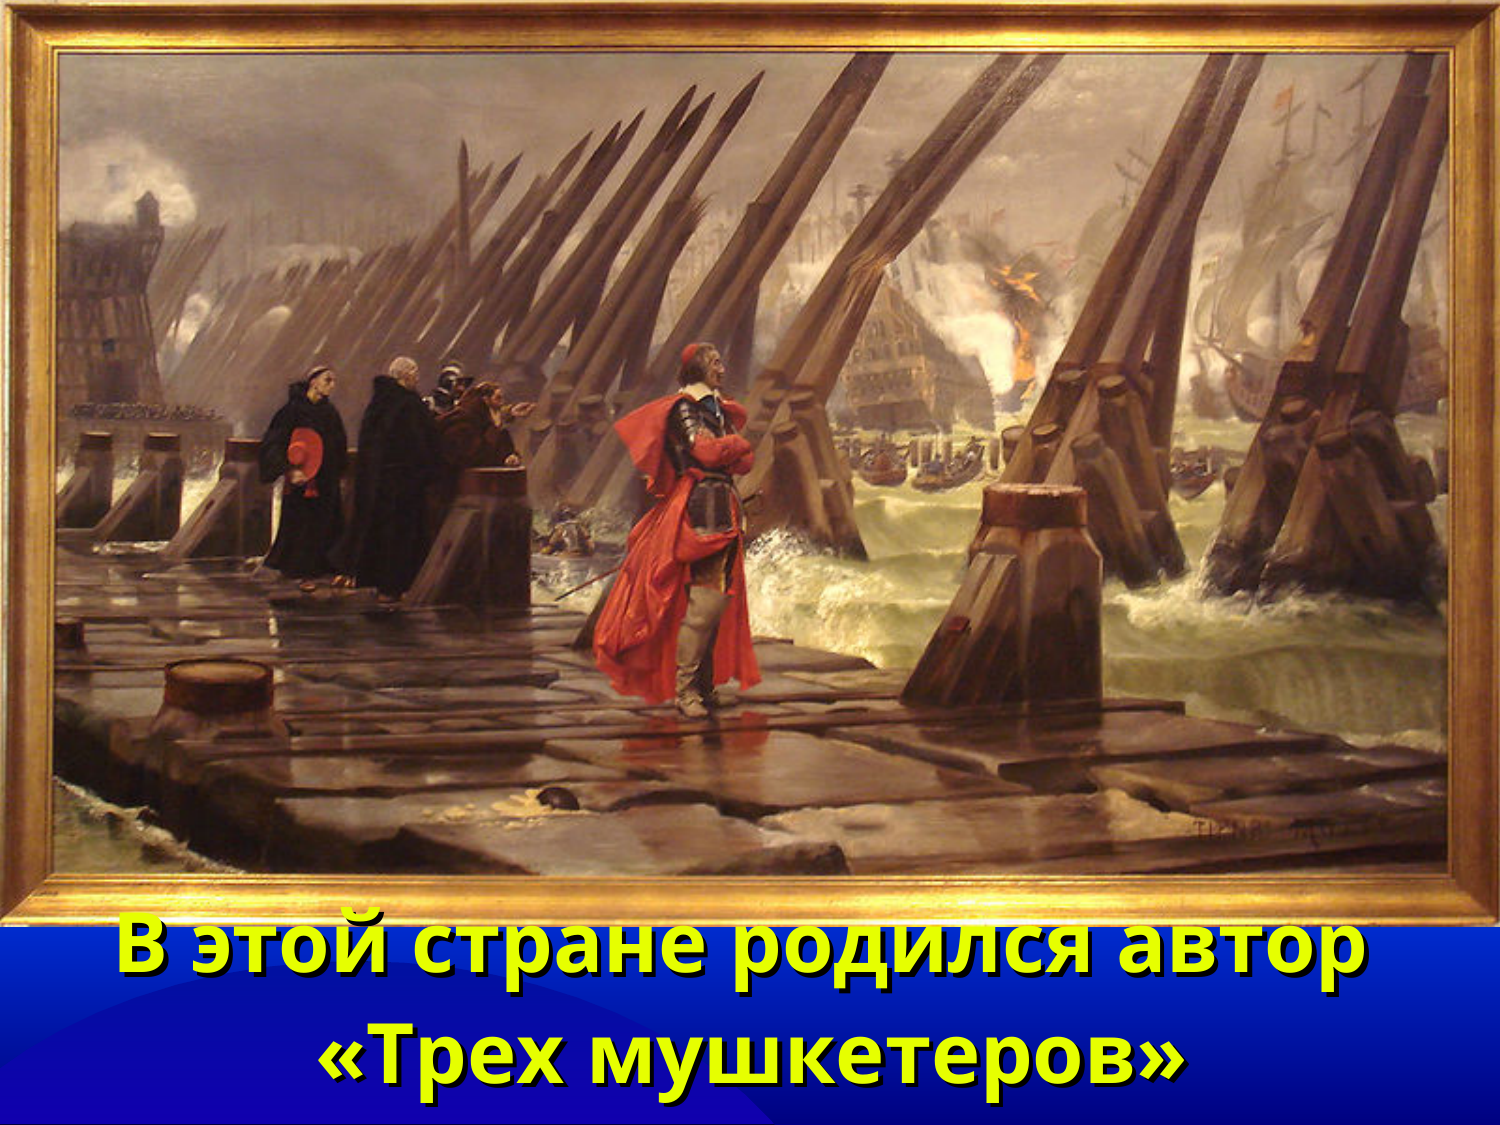

# В этой стране родился автор
«Трех мушкетеров»